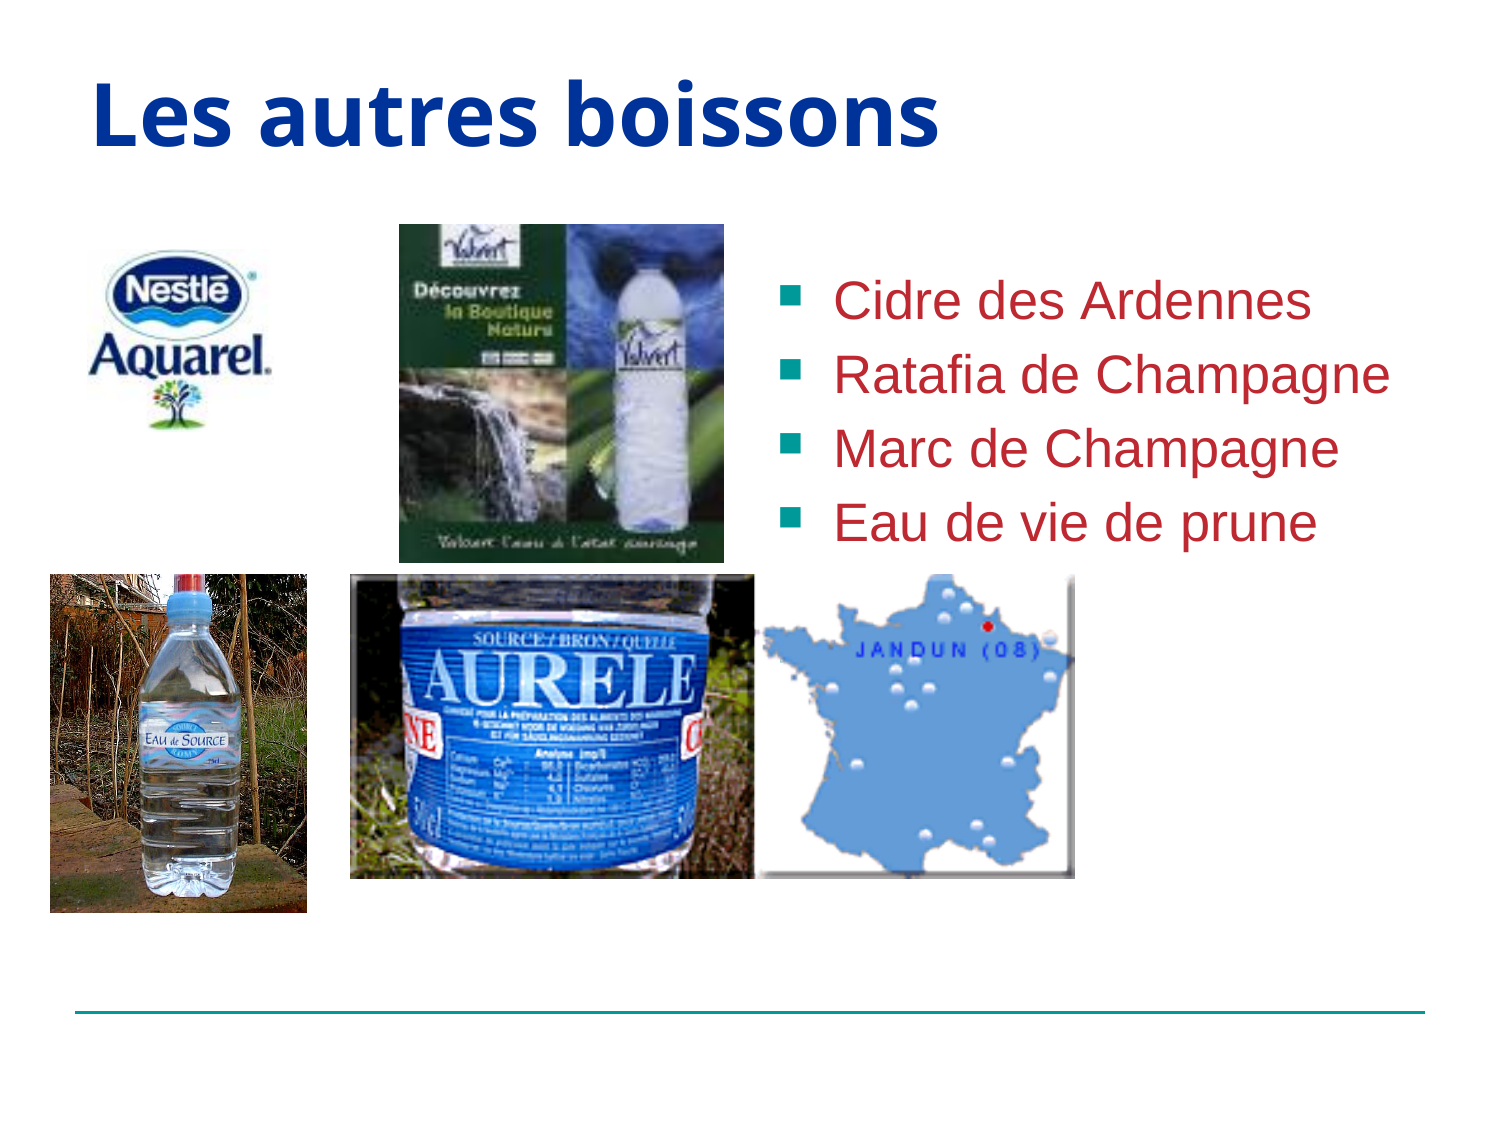

# Les autres boissons
Cidre des Ardennes
Ratafia de Champagne
Marc de Champagne
Eau de vie de prune